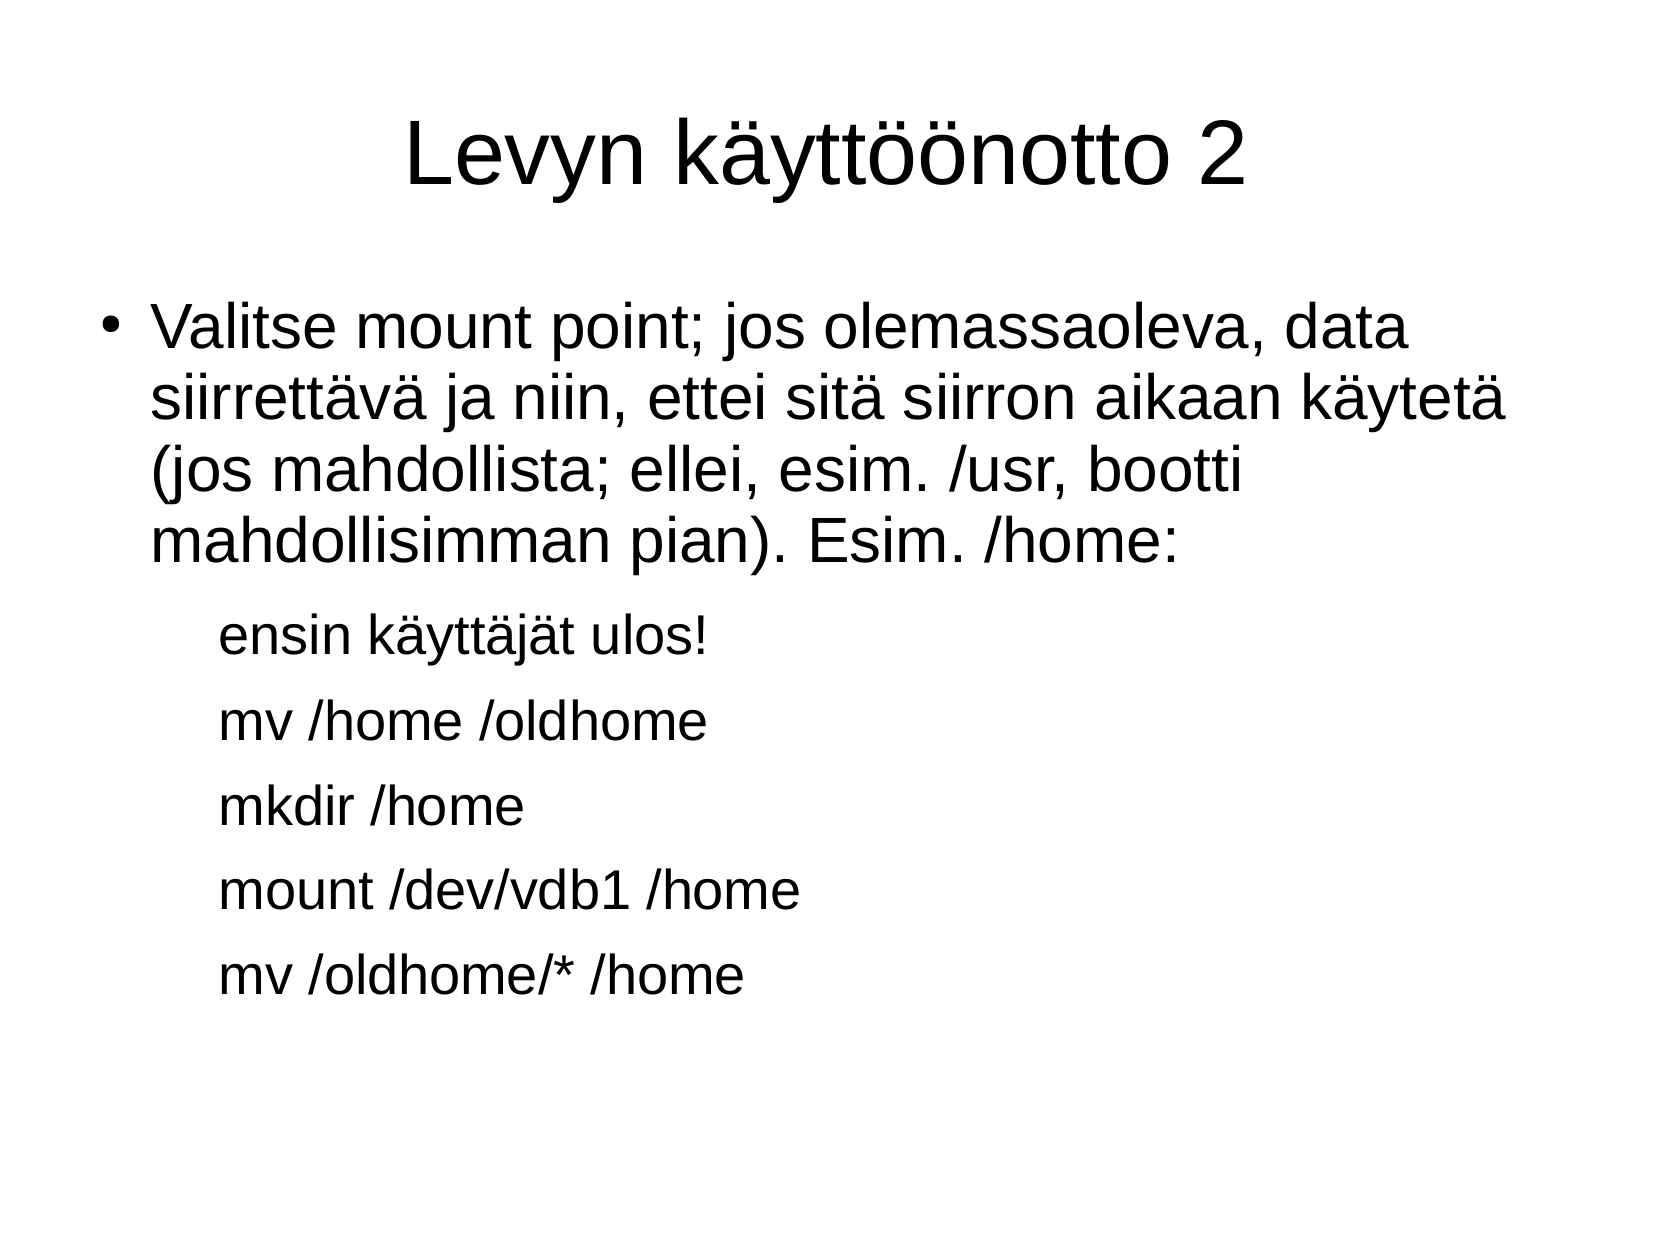

# Levyn käyttöönotto 2
Valitse mount point; jos olemassaoleva, data siirrettävä ja niin, ettei sitä siirron aikaan käytetä (jos mahdollista; ellei, esim. /usr, bootti mahdollisimman pian). Esim. /home:
ensin käyttäjät ulos!
mv /home /oldhome
mkdir /home
mount /dev/vdb1 /home
mv /oldhome/* /home